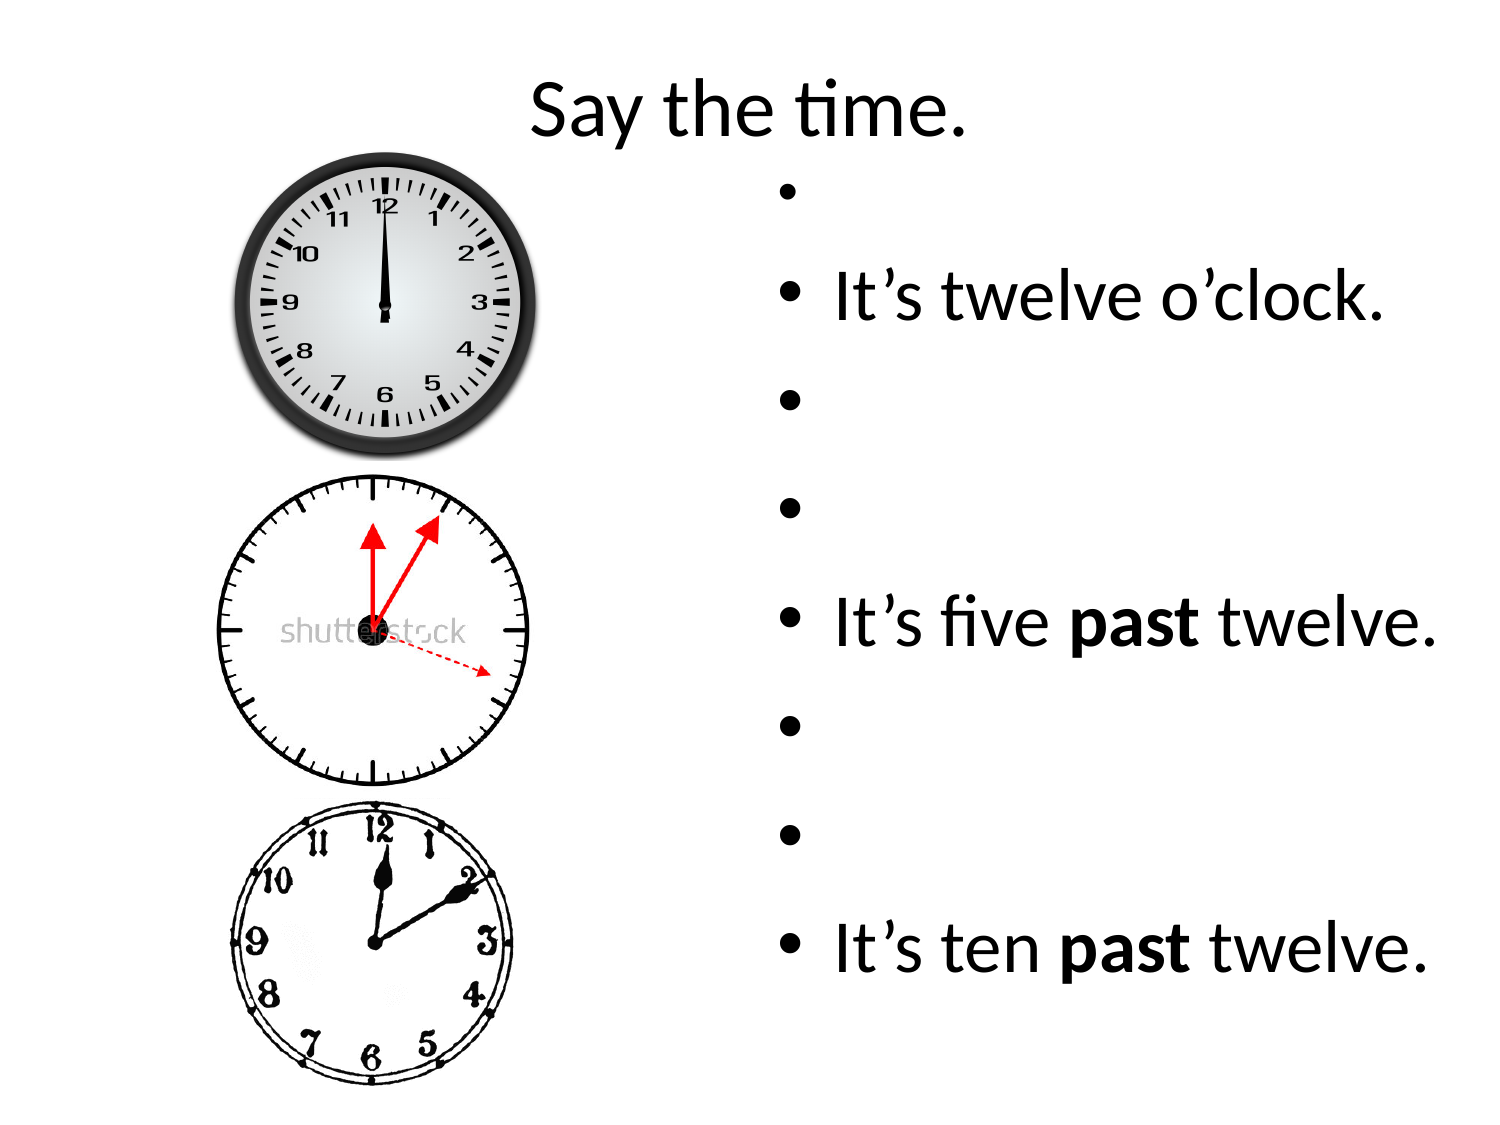

# Say the time.
It’s twelve o’clock.
It’s five past twelve.
It’s ten past twelve.